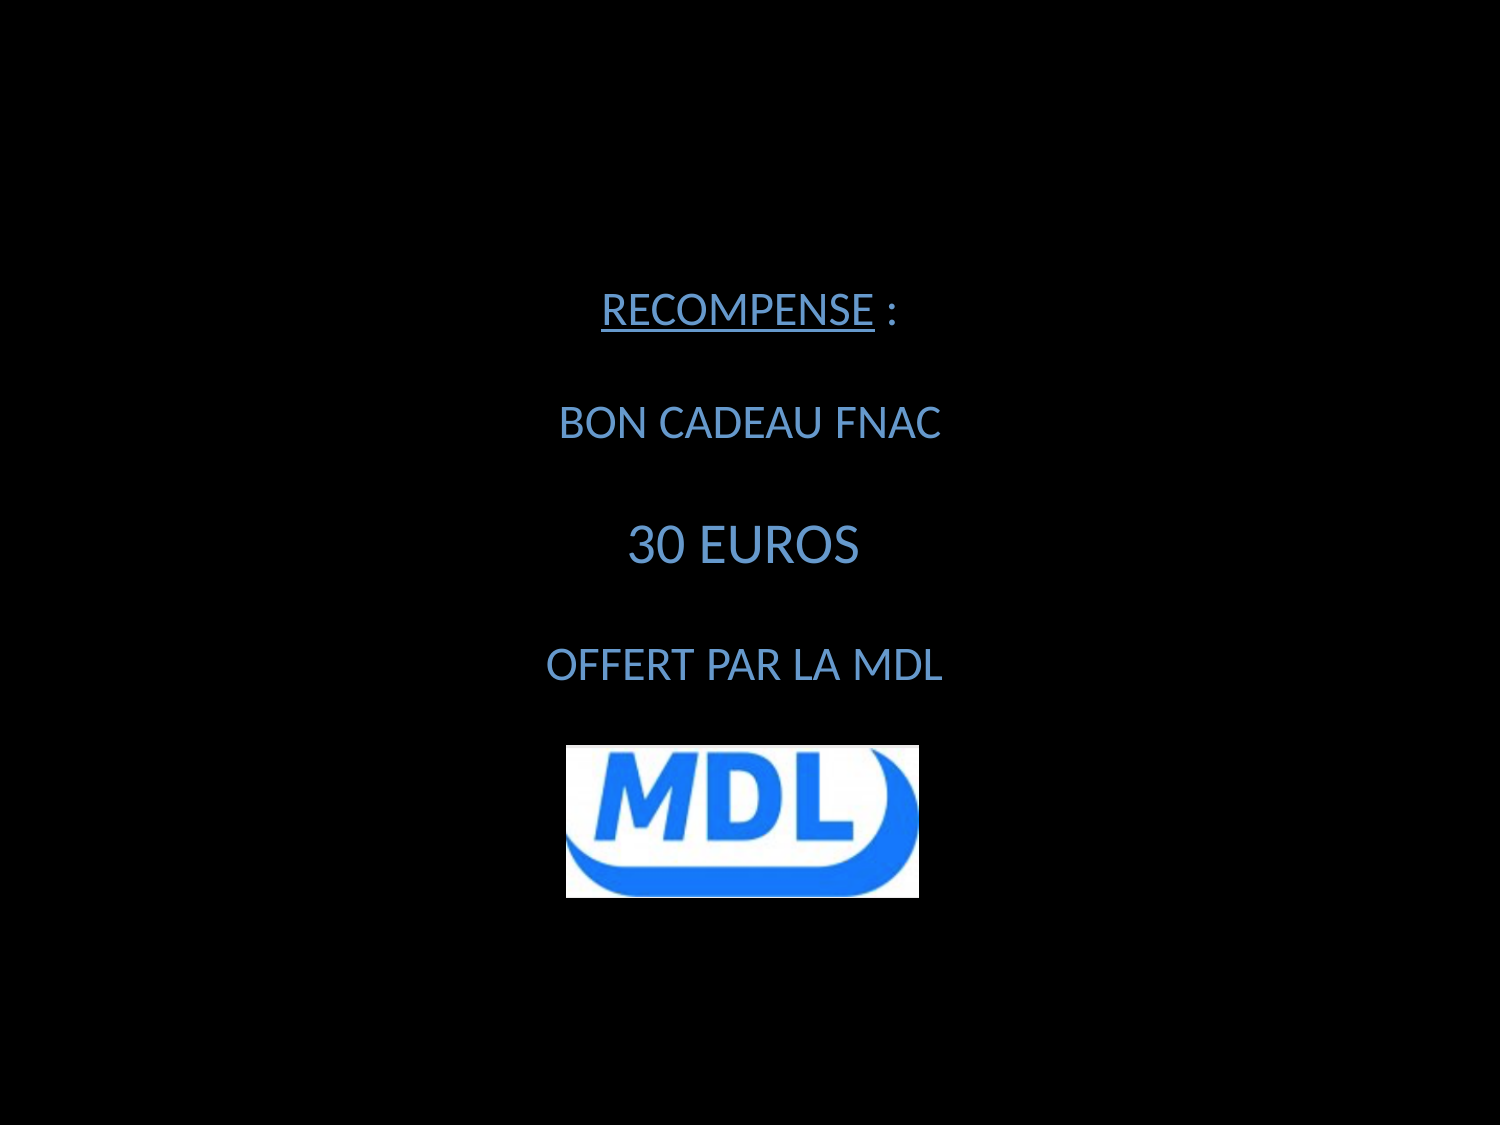

#
RECOMPENSE :
 BON CADEAU FNAC
30 EUROS
OFFERT PAR LA MDL